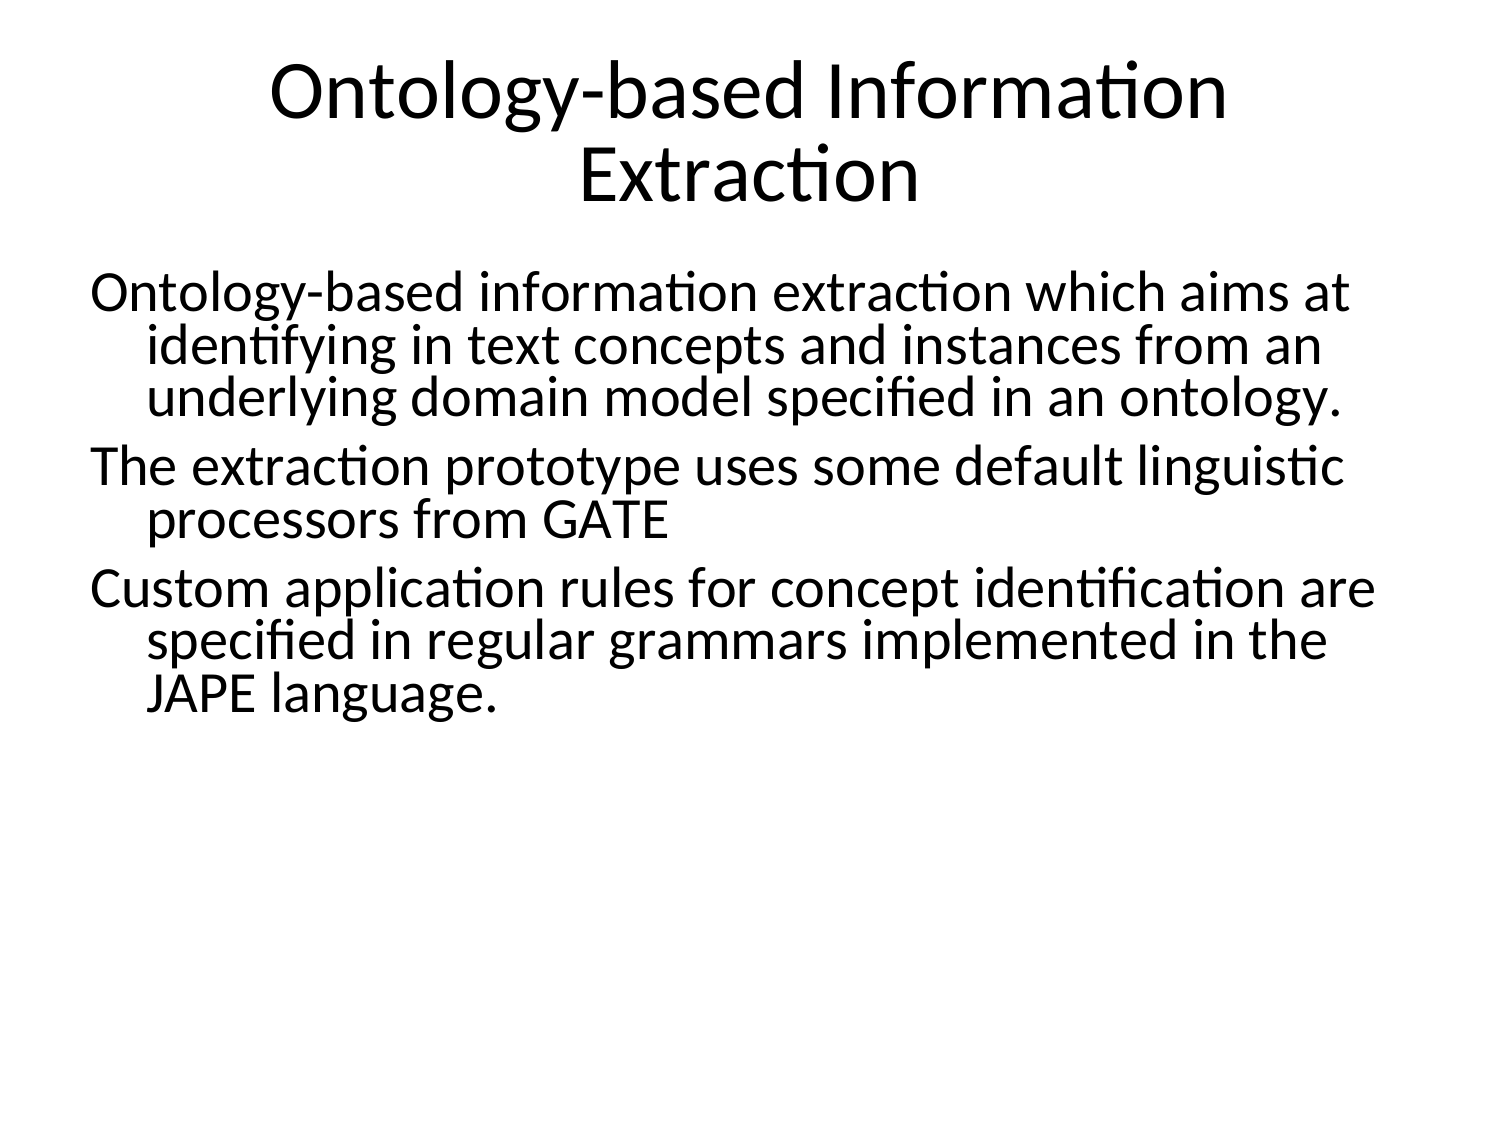

# Ontology-based Information Extraction
Ontology-based information extraction which aims at identifying in text concepts and instances from an underlying domain model specified in an ontology.
The extraction prototype uses some default linguistic processors from GATE
Custom application rules for concept identification are specified in regular grammars implemented in the JAPE language.